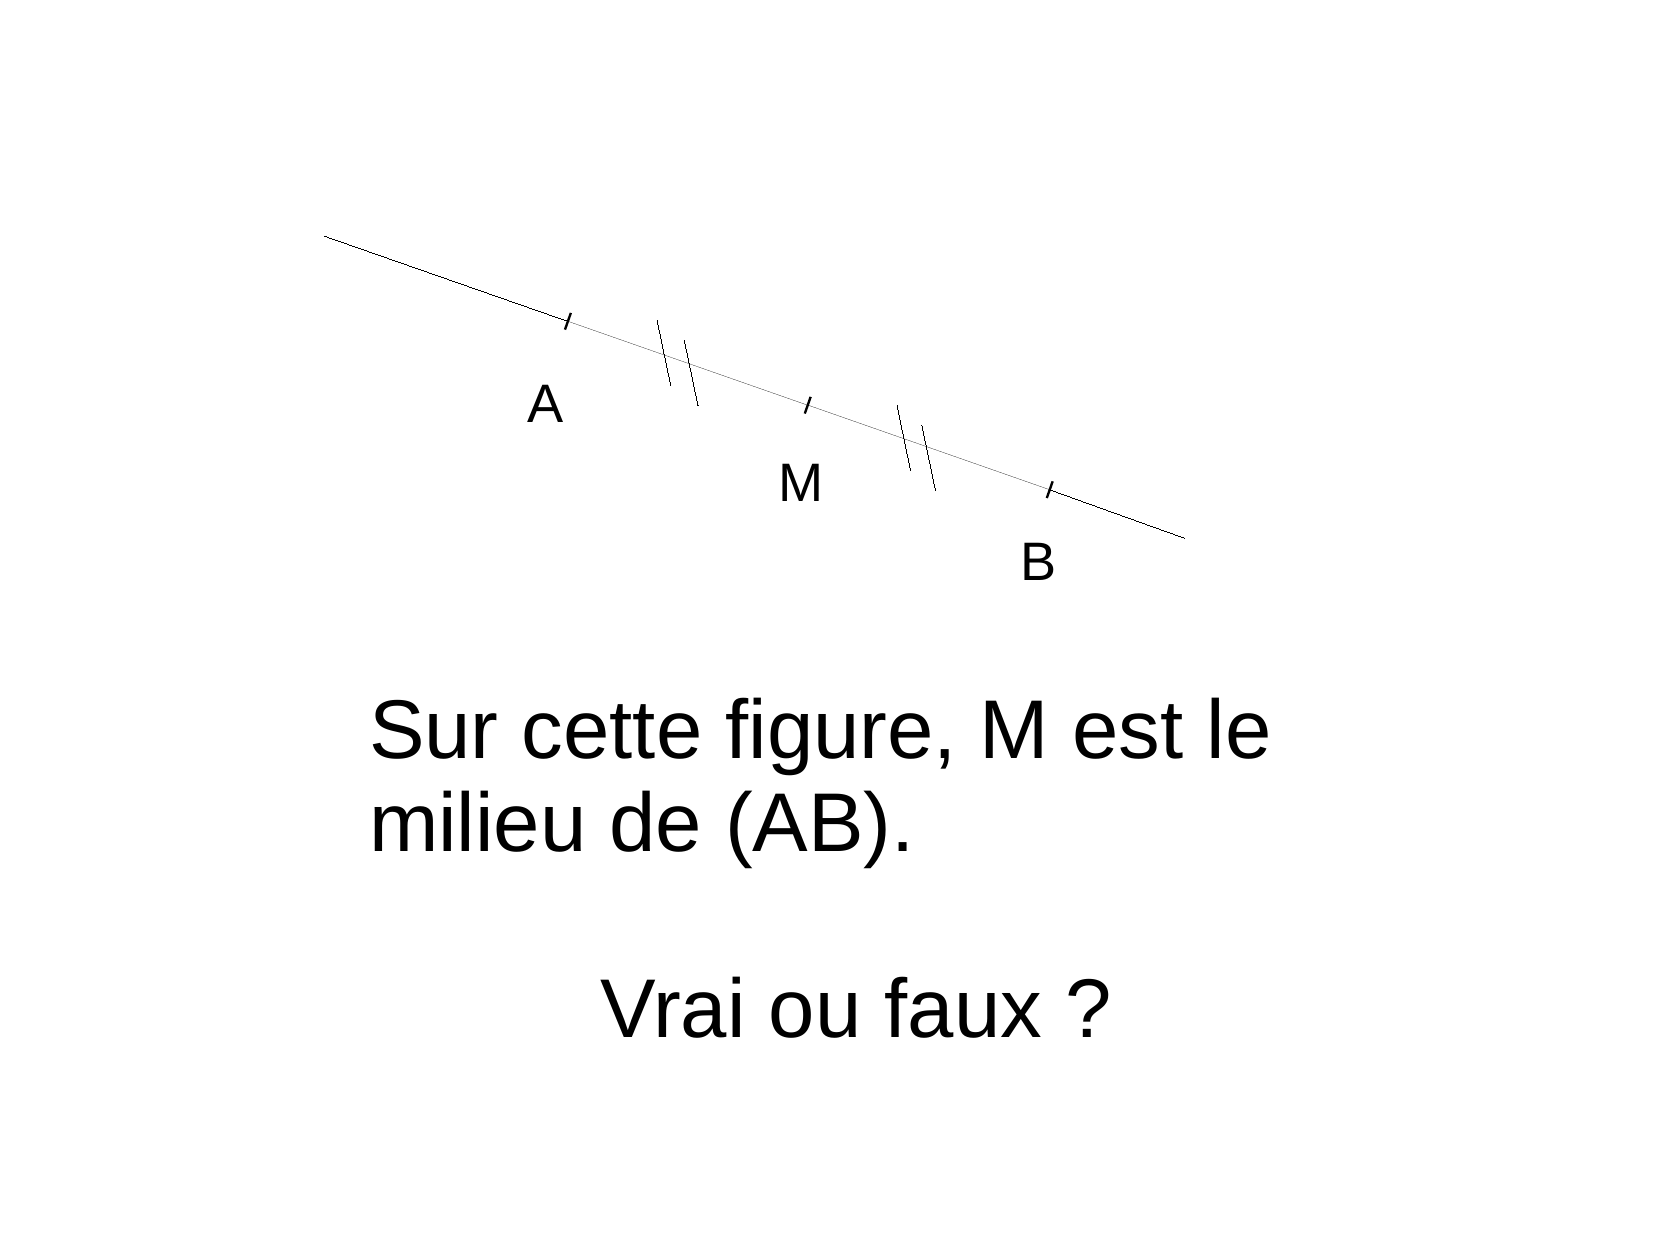

A
M
B
Sur cette figure, M est le milieu de (AB).
Vrai ou faux ?